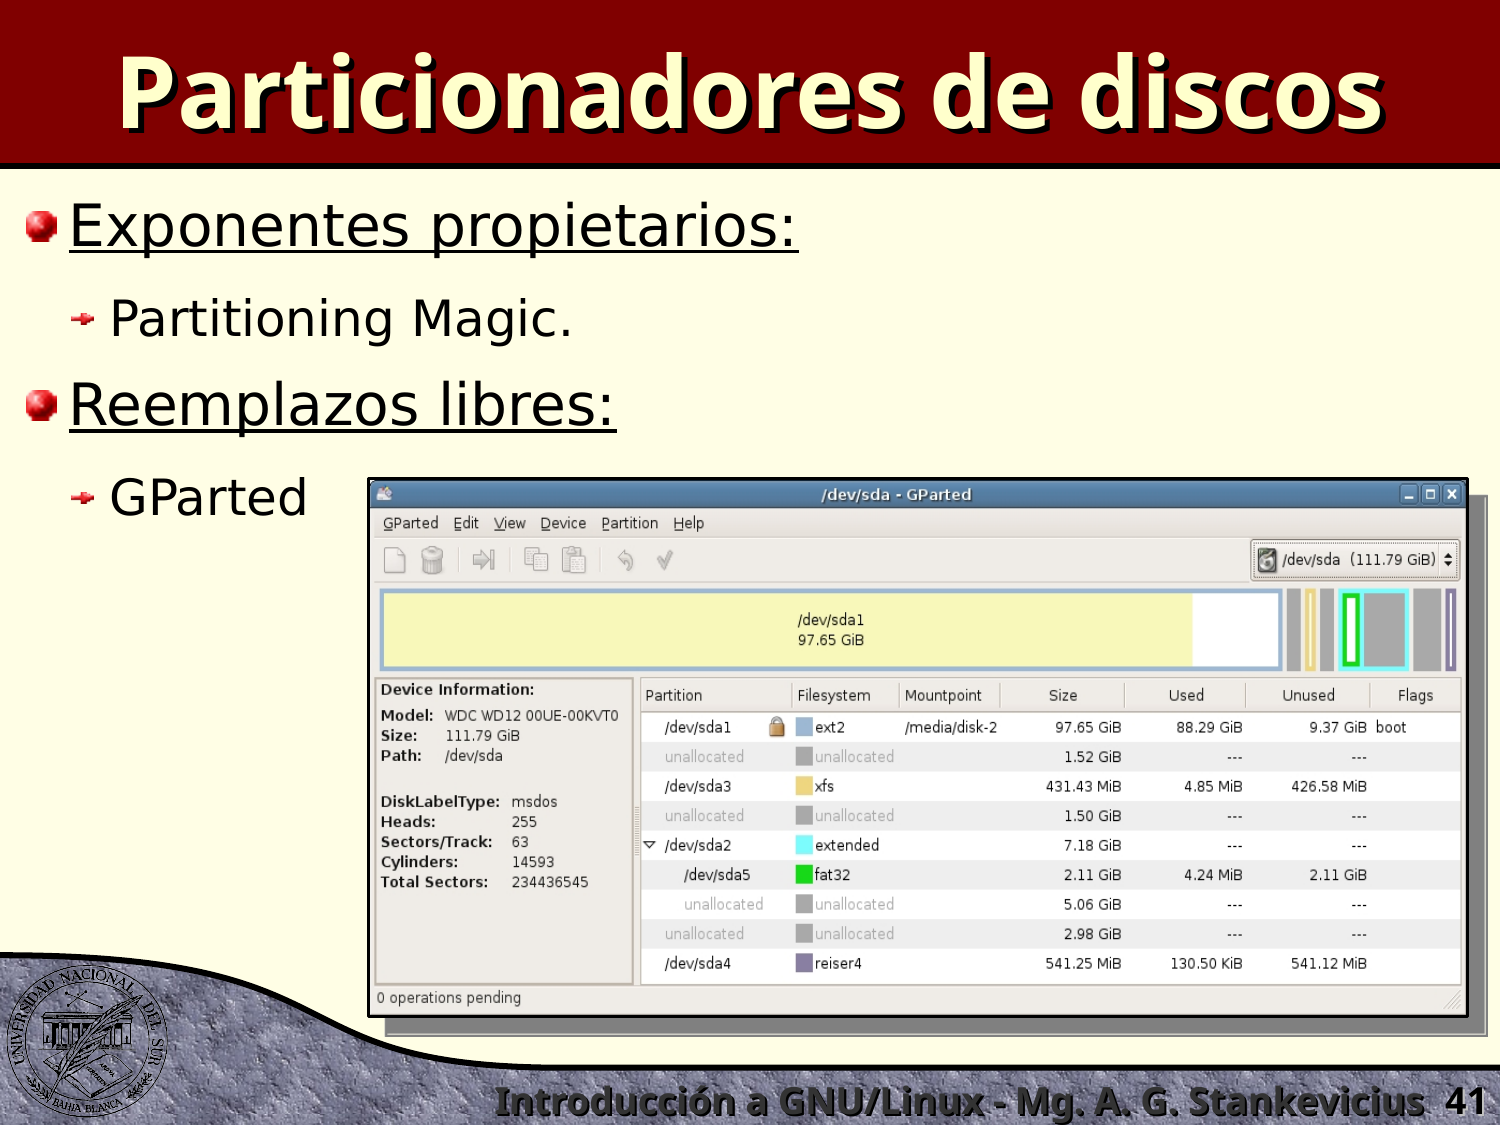

# Particionadores de discos
Exponentes propietarios:
Partitioning Magic.
Reemplazos libres:
GParted
41